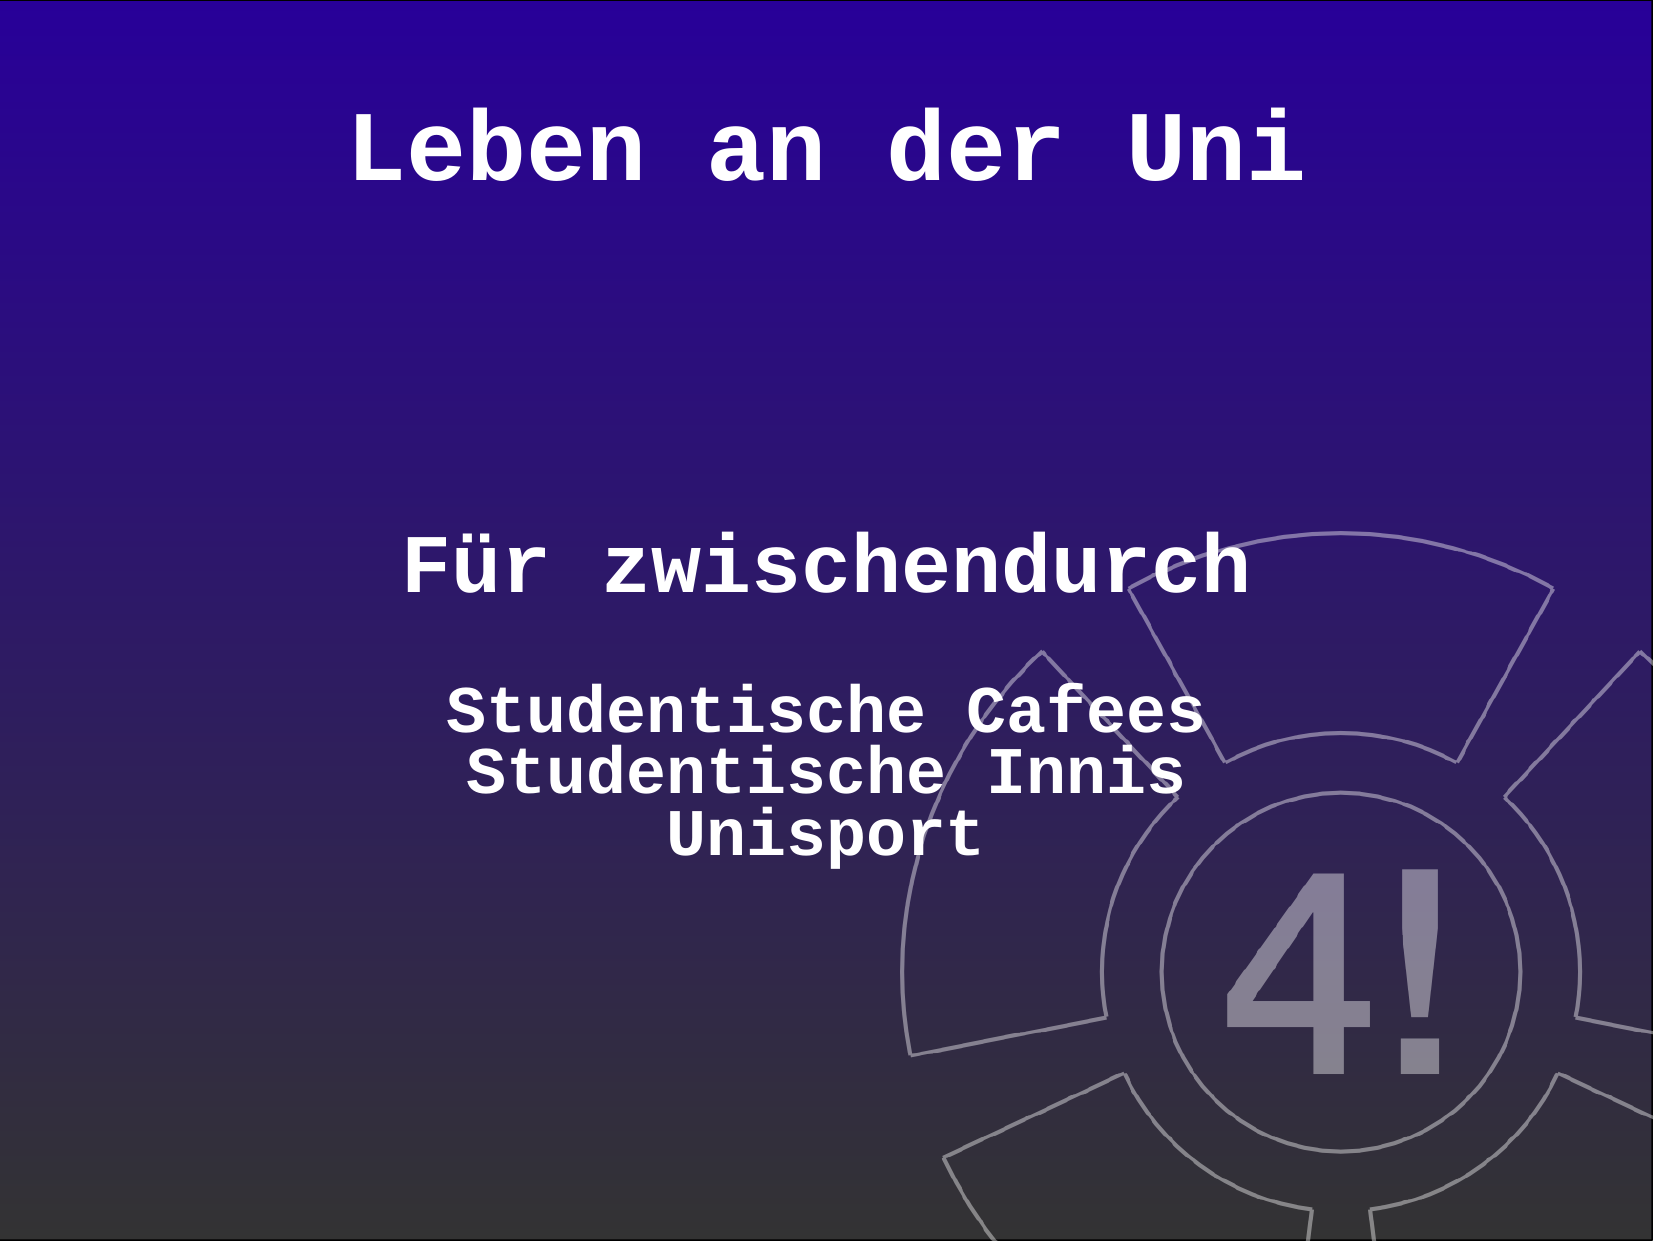

# Leben an der Uni
Für zwischendurch
Studentische Cafees
Studentische Innis
Unisport